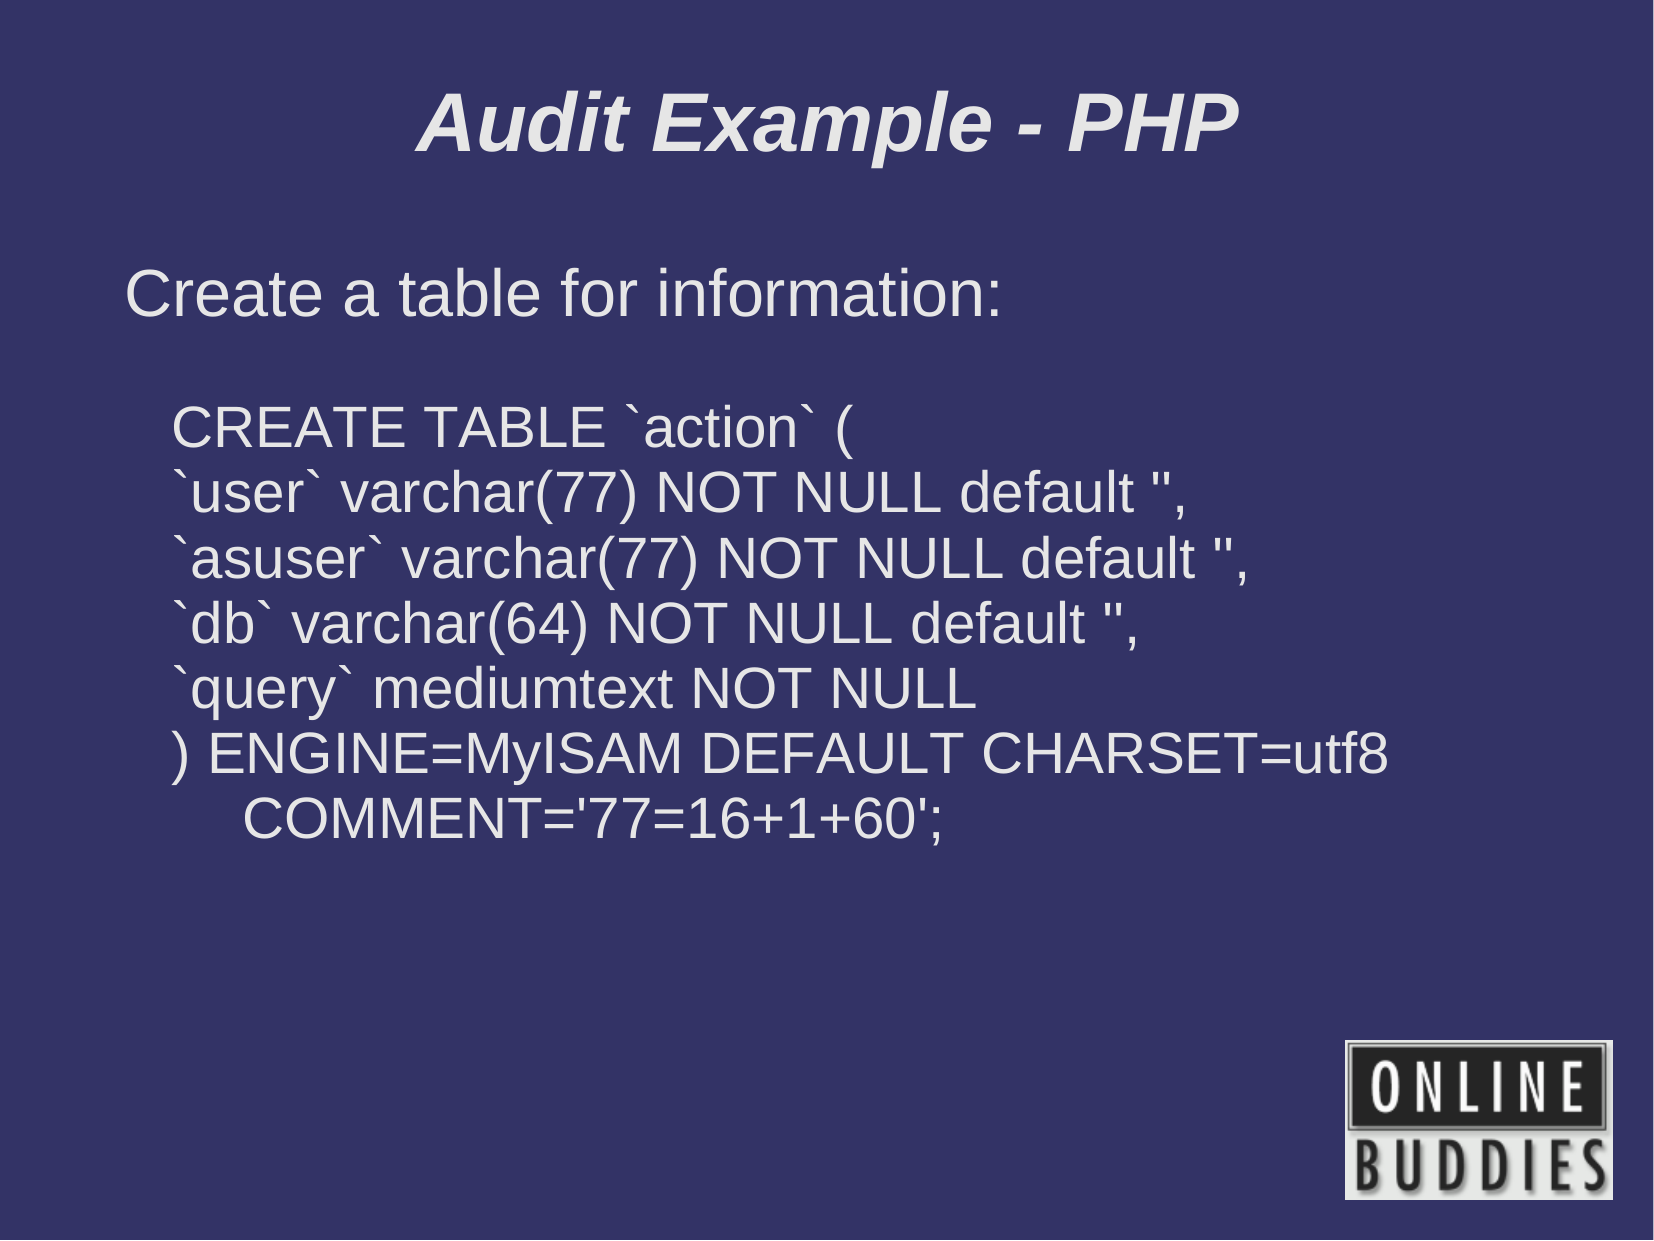

# Audit Example - PHP
Create a table for information:
CREATE TABLE `action` (
`user` varchar(77) NOT NULL default '',
`asuser` varchar(77) NOT NULL default '',
`db` varchar(64) NOT NULL default '',
`query` mediumtext NOT NULL
) ENGINE=MyISAM DEFAULT CHARSET=utf8 COMMENT='77=16+1+60';